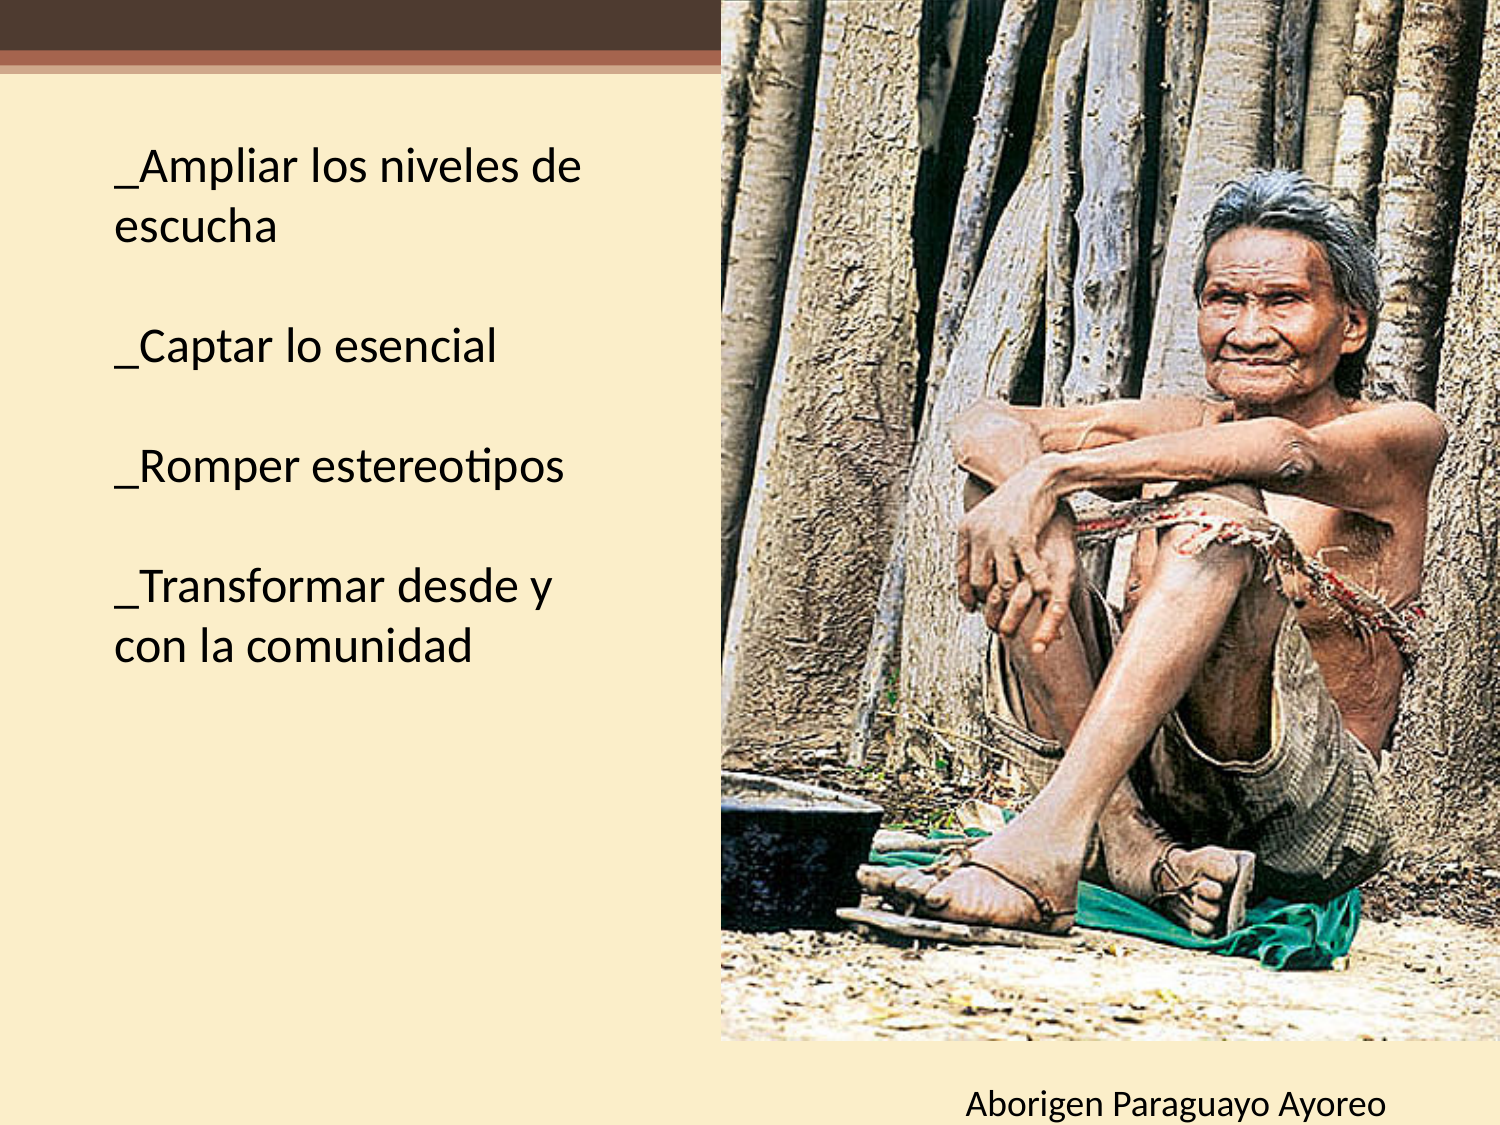

_Ampliar los niveles de escucha
_Captar lo esencial
_Romper estereotipos
_Transformar desde y con la comunidad
Aborigen Paraguayo Ayoreo